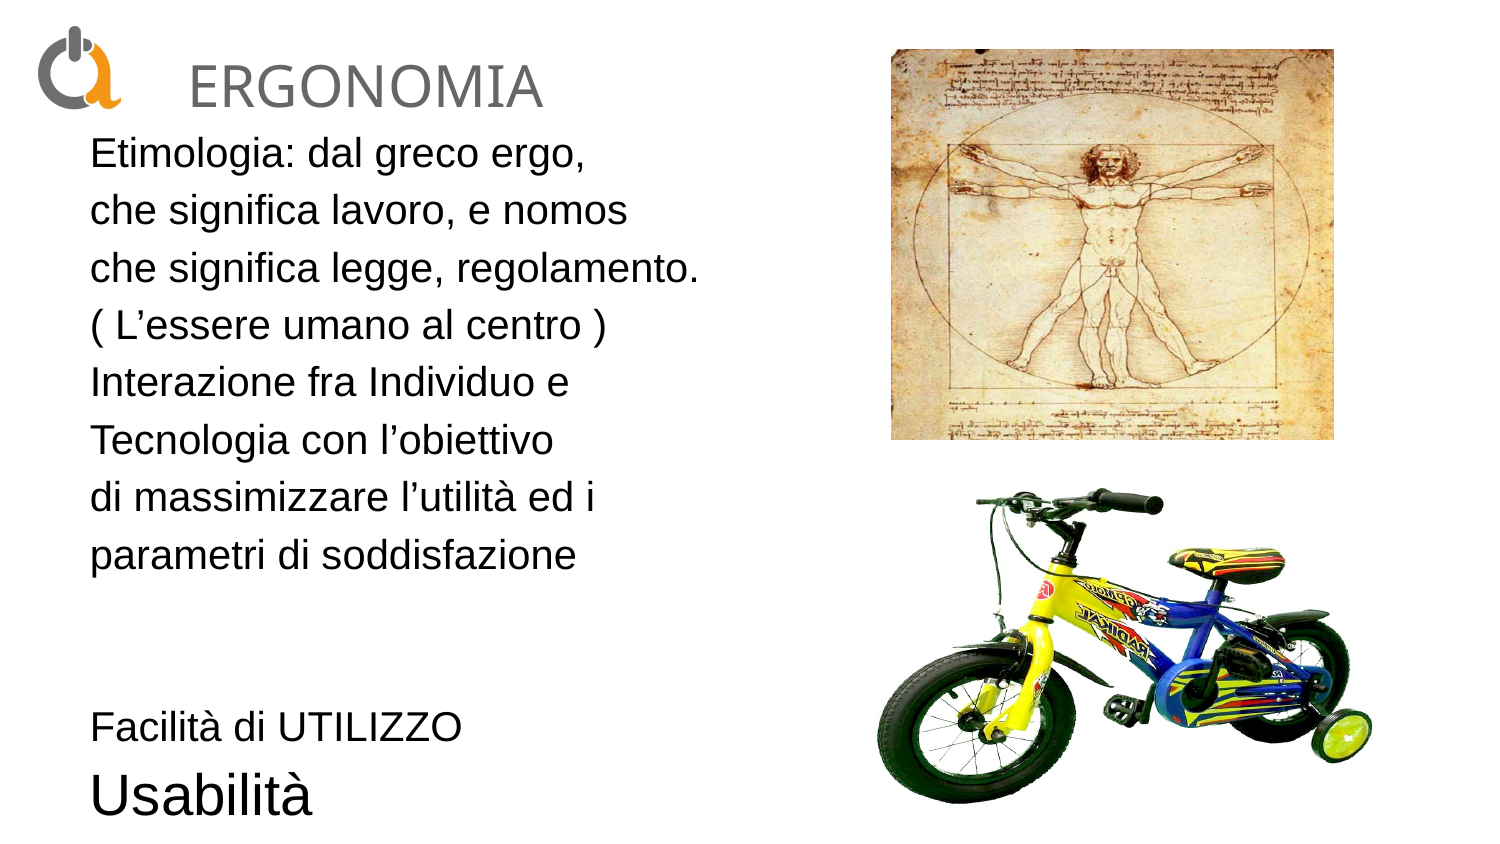

# ERGONOMIA
Etimologia: dal greco ergo,
che significa lavoro, e nomos
che significa legge, regolamento.
( L’essere umano al centro )
Interazione fra Individuo e
Tecnologia con l’obiettivo
di massimizzare l’utilità ed i
parametri di soddisfazione
Facilità di UTILIZZO
Usabilità